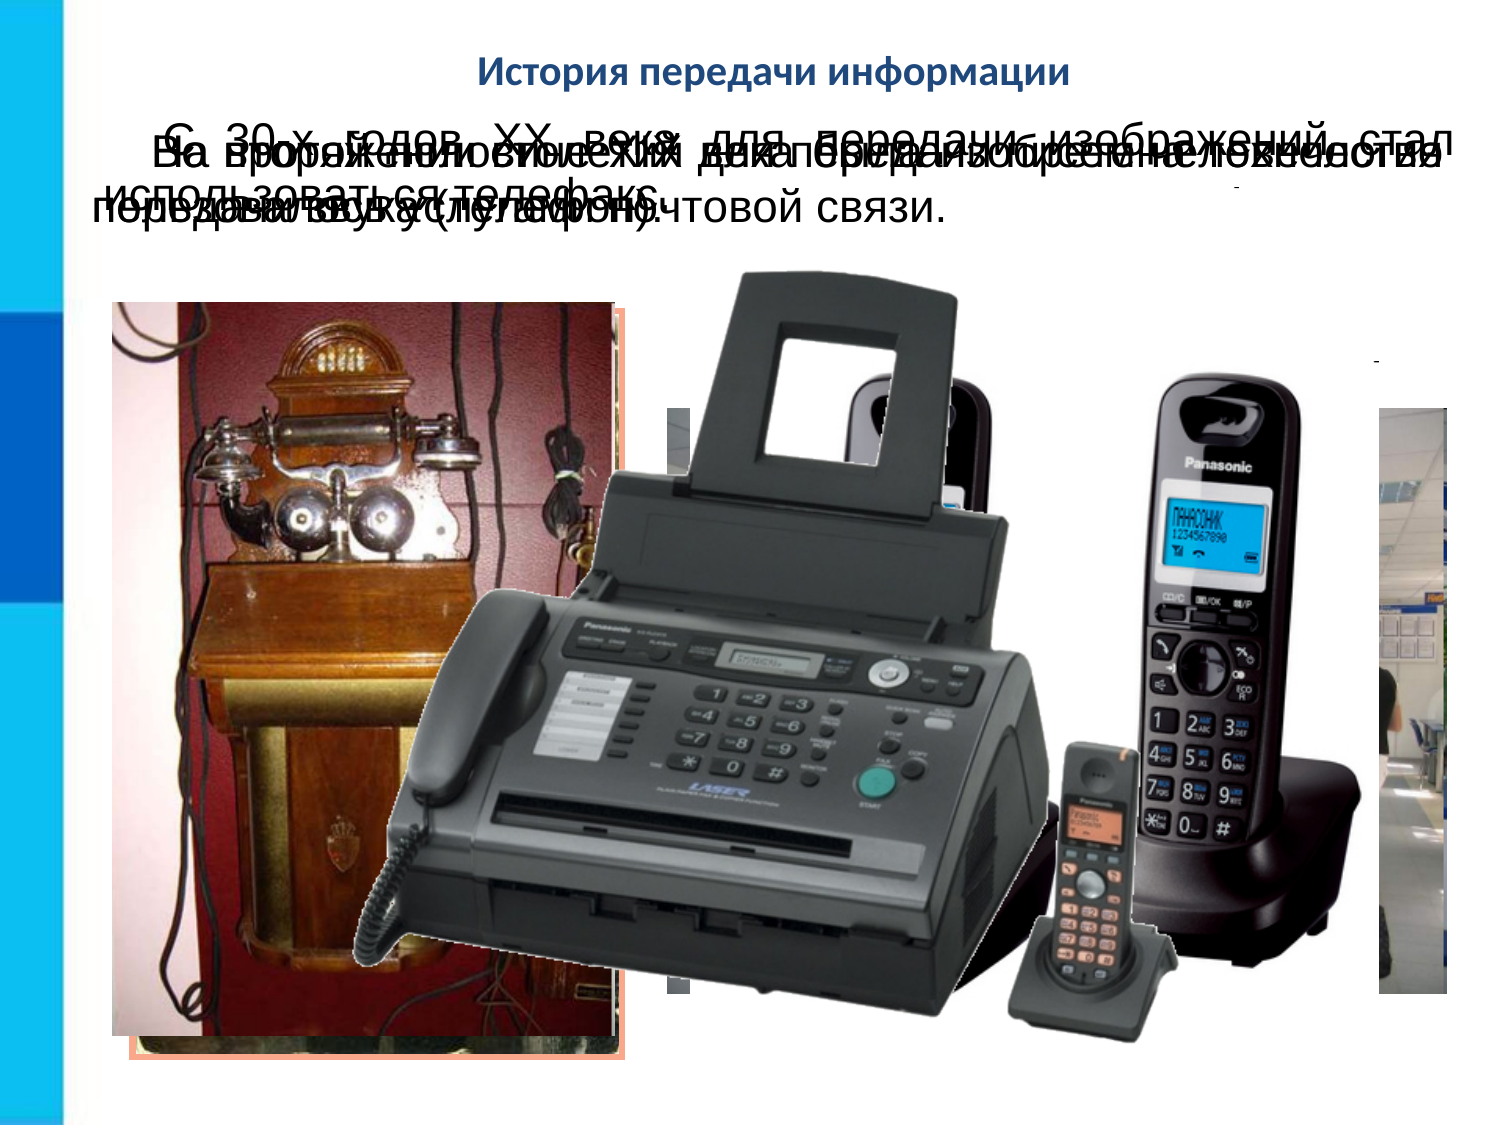

История передачи информации
С 30-х годов XX века для передачи изображений стал использоваться телефакс.
На протяжении столетий для передачи писем человечество пользовалось услугами почтовой связи.
Во второй половине XIX века была изобретена технология передачи звука (телефон).